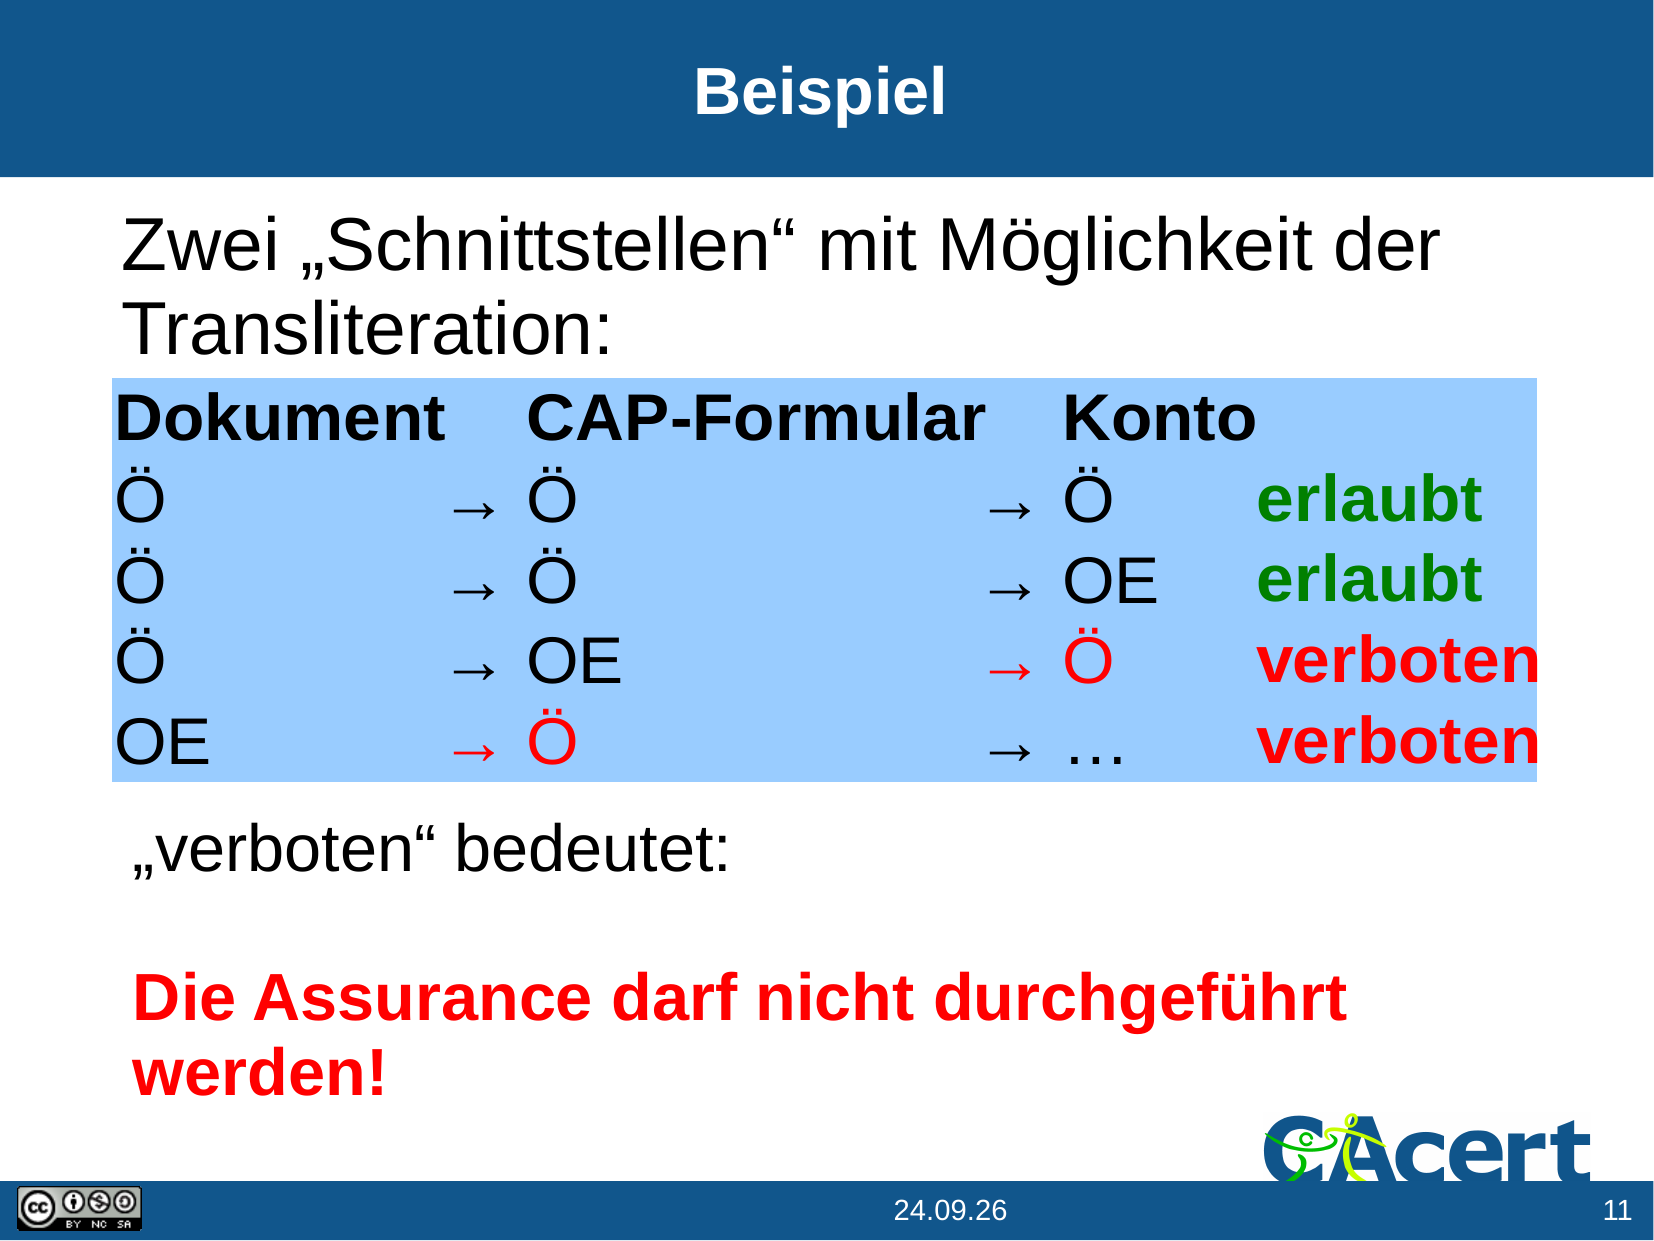

# Beispiel
Zwei „Schnittstellen“ mit Möglichkeit der Transliteration:
„verboten“ bedeutet:
Die Assurance darf nicht durchgeführt werden!